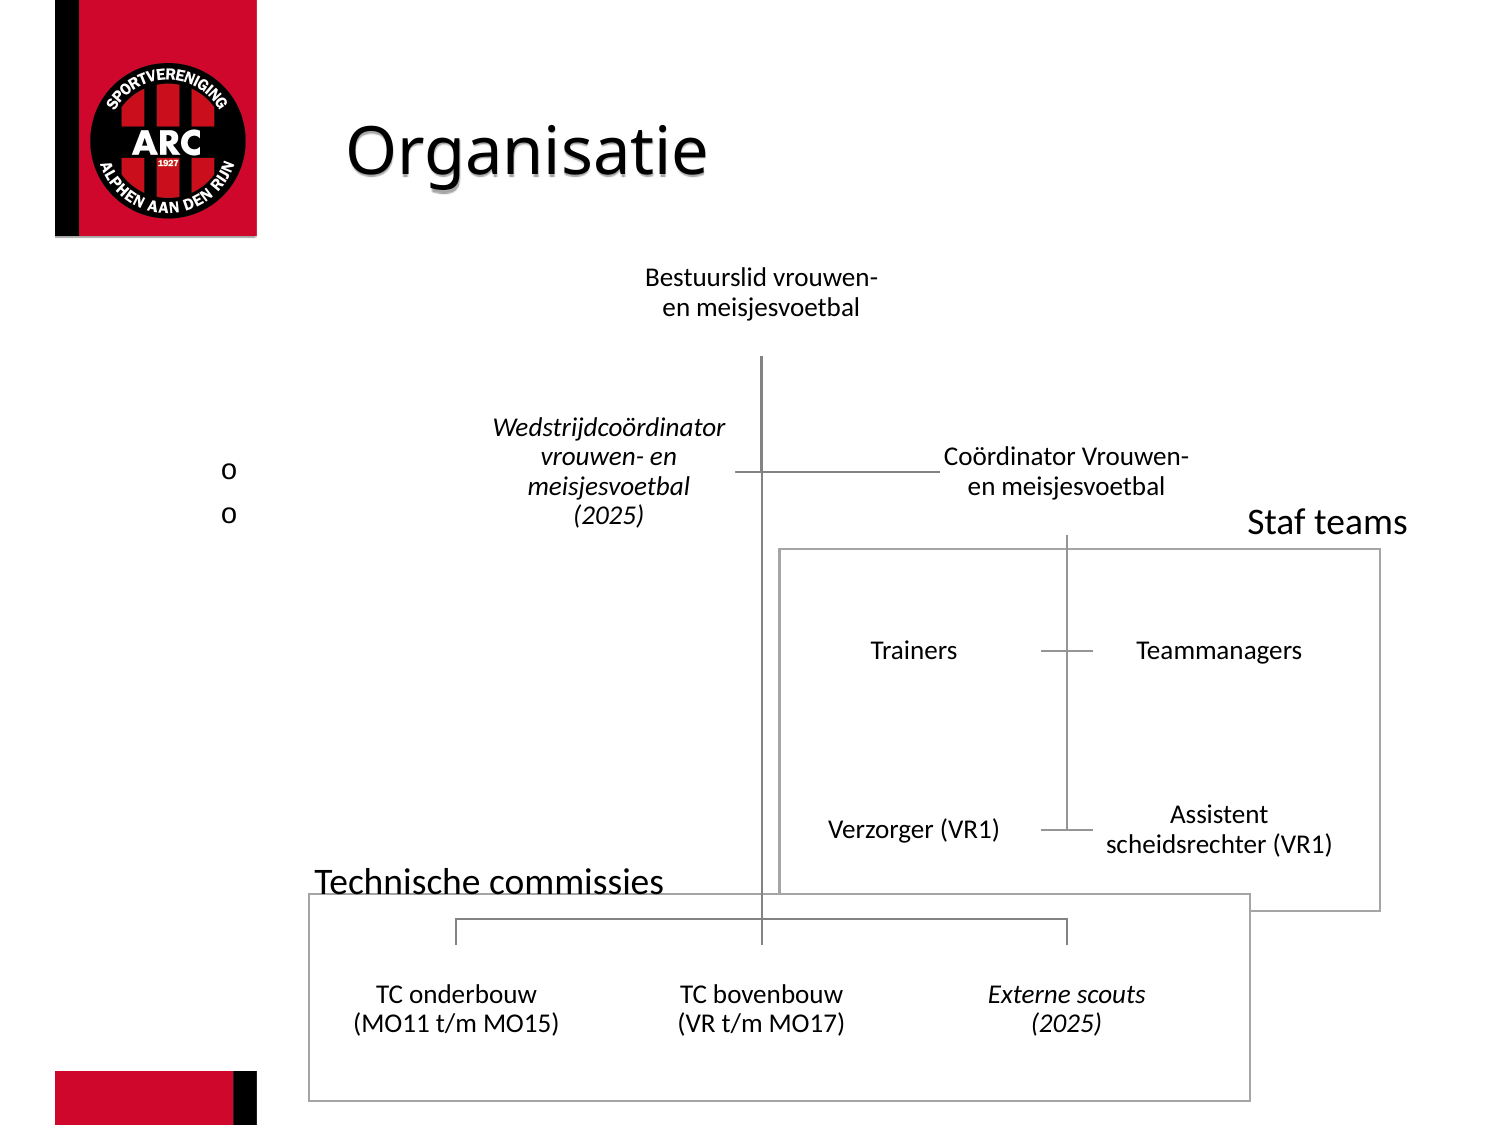

Organisatie
Bestuurslid vrouwen- en meisjesvoetbal
Wedstrijdcoördinator vrouwen- en meisjesvoetbal
(2025)
Coördinator Vrouwen- en meisjesvoetbal
Trainers
Teammanagers
Verzorger (VR1)
Assistent scheidsrechter (VR1)
TC onderbouw
(MO11 t/m MO15)
TC bovenbouw
(VR t/m MO17)
Externe scouts
(2025)
#
Staf teams
Technische commissies